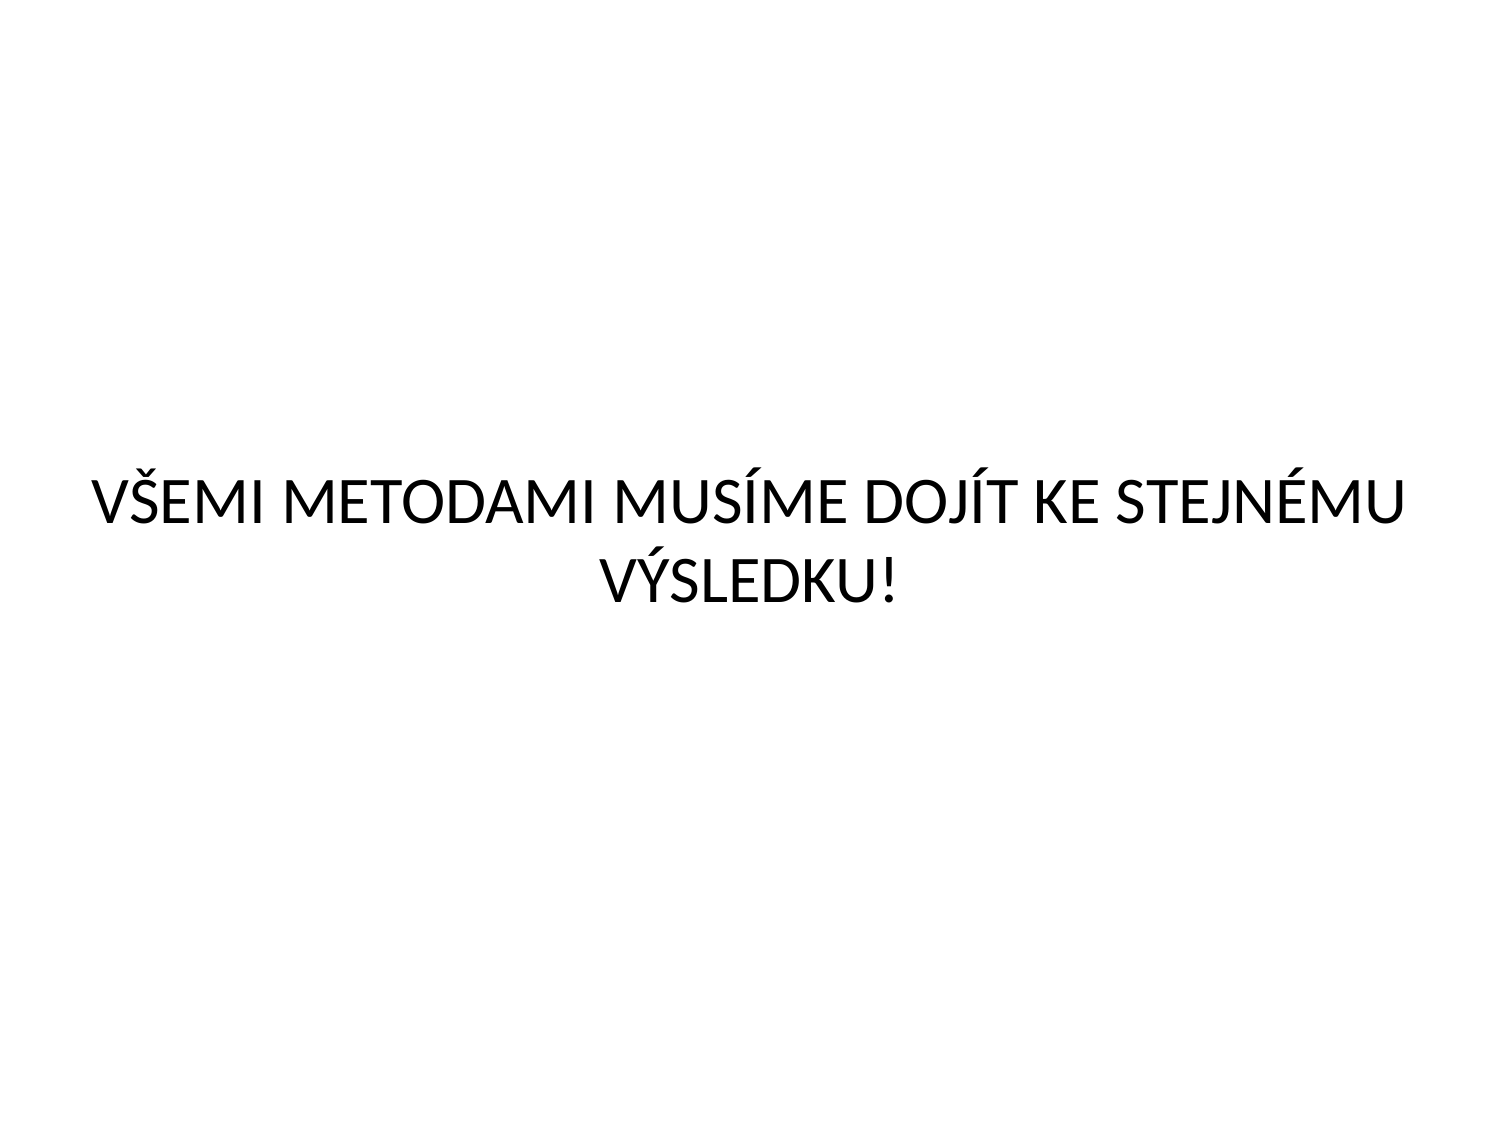

#
VŠEMI METODAMI MUSÍME DOJÍT KE STEJNÉMU VÝSLEDKU!